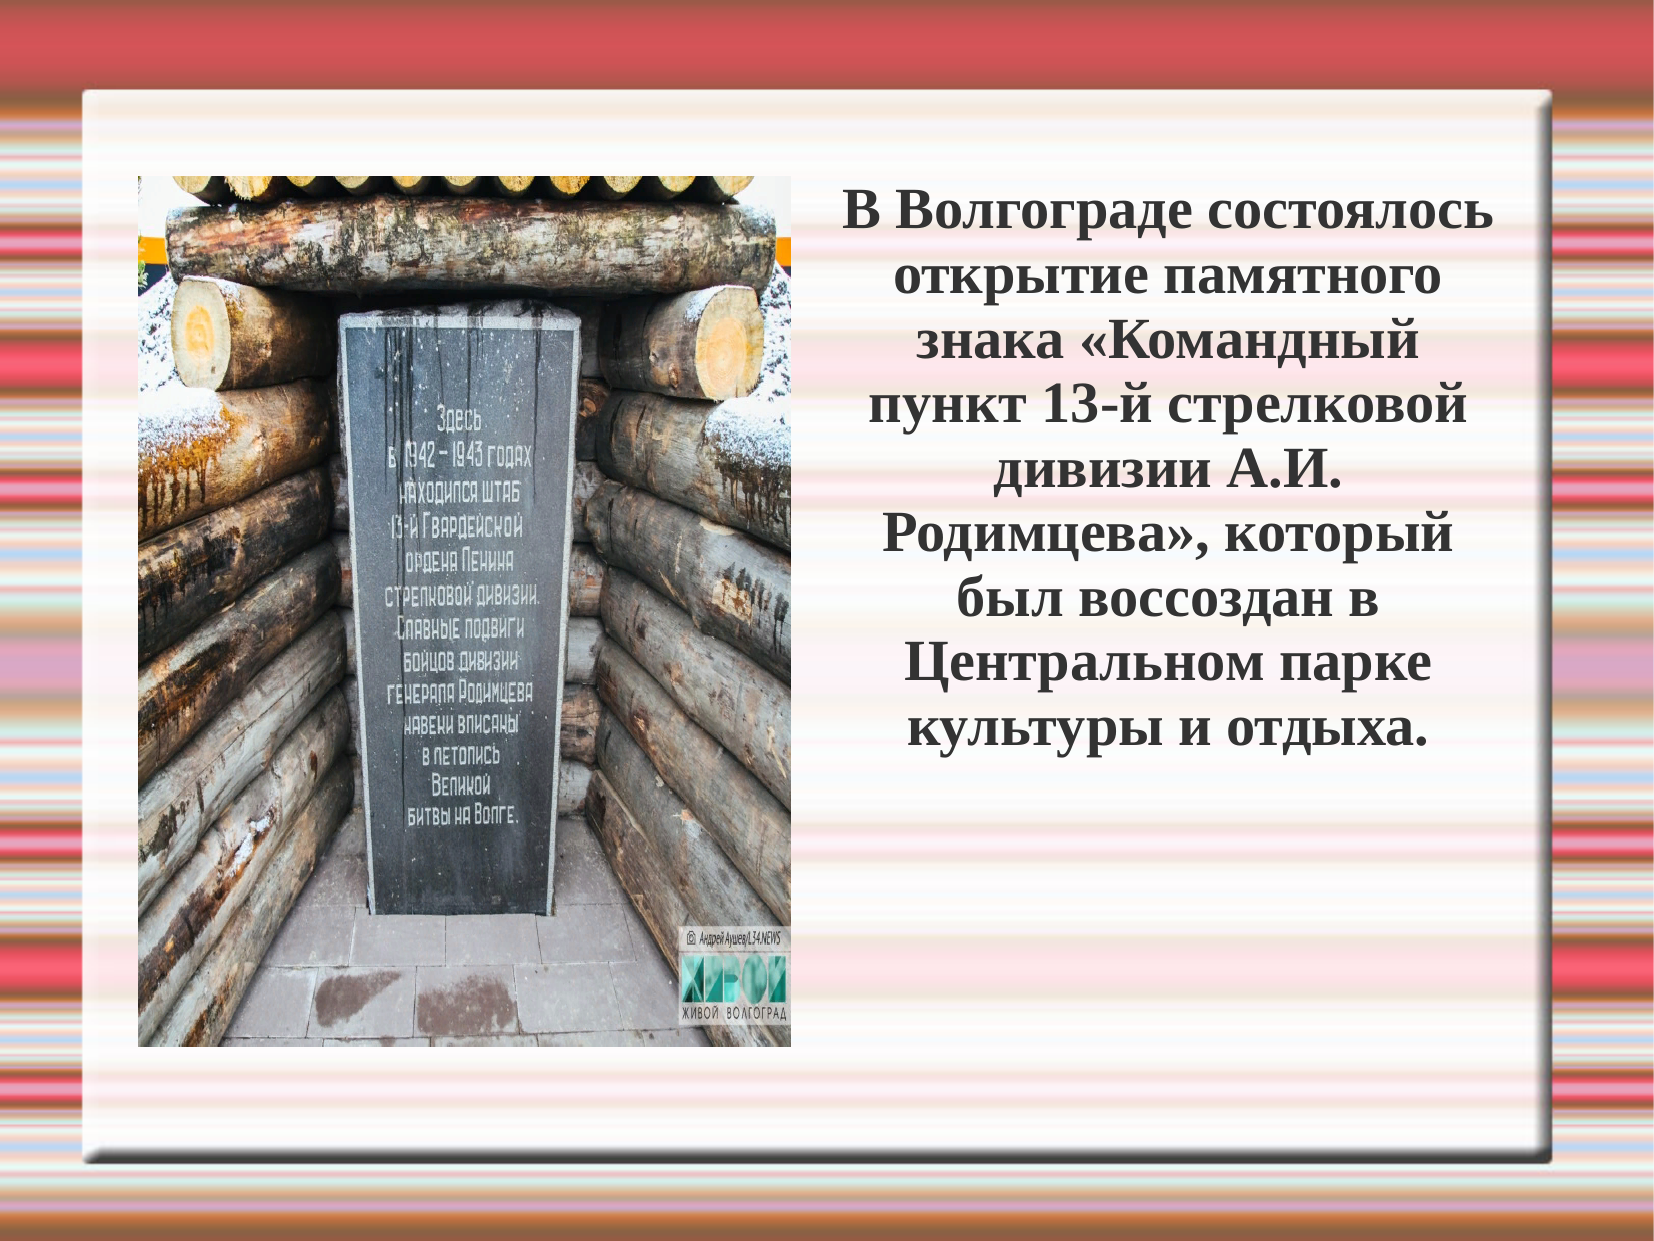

# В Волгограде состоялось открытие памятного знака «Командный пункт 13-й стрелковой дивизии А.И. Родимцева», который был воссоздан в Центральном парке культуры и отдыха.